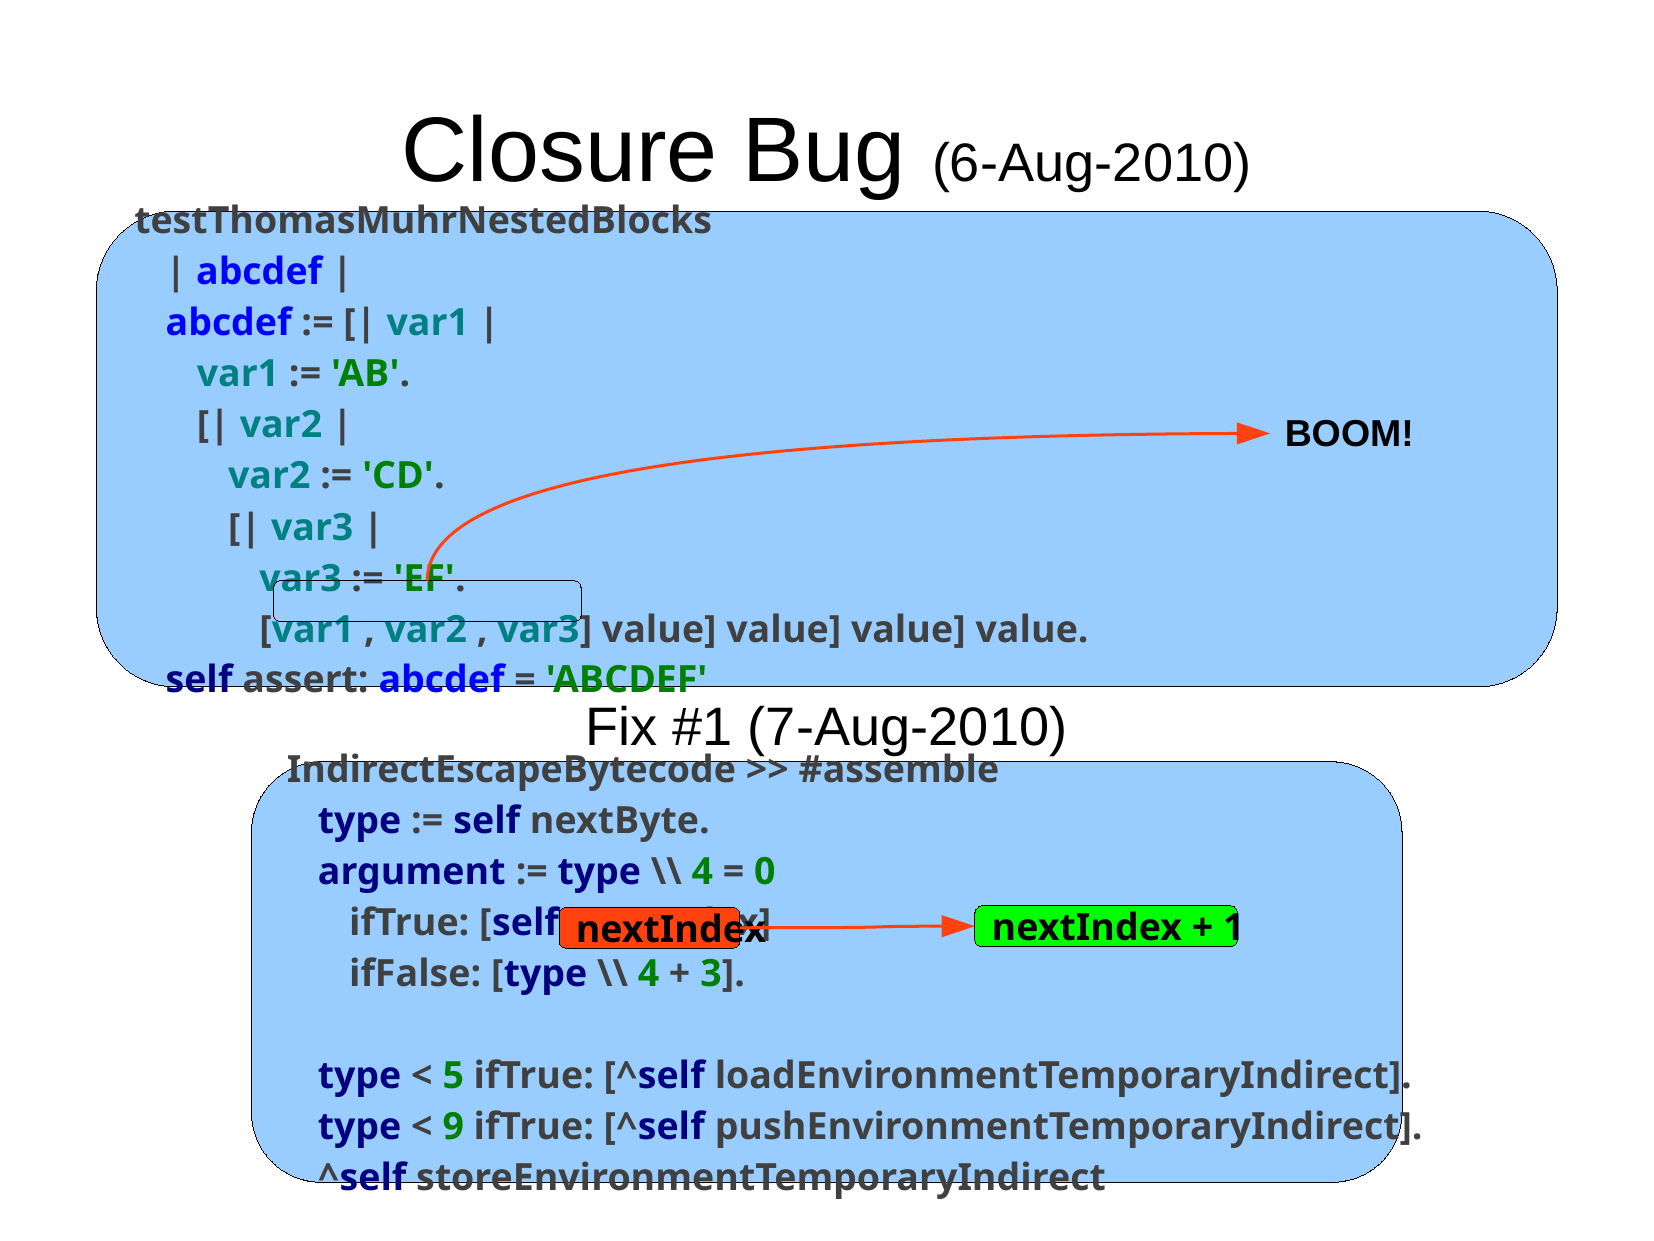

Closure Bug (6-Aug-2010)
testThomasMuhrNestedBlocks
	| abcdef |
	abcdef := [| var1 |
		var1 := 'AB'.
		[| var2 |
			var2 := 'CD'.
			[| var3 |
				var3 := 'EF'.
				[var1 , var2 , var3] value] value] value] value.
	self assert: abcdef = 'ABCDEF'
BOOM!
Fix #1 (7-Aug-2010)
IndirectEscapeBytecode >> #assemble
	type := self nextByte.
	argument := type \\ 4 = 0
		ifTrue: [self nextIndex]
		ifFalse: [type \\ 4 + 3].
	type < 5 ifTrue: [^self loadEnvironmentTemporaryIndirect].
	type < 9 ifTrue: [^self pushEnvironmentTemporaryIndirect].
	^self storeEnvironmentTemporaryIndirect
nextIndex + 1
nextIndex